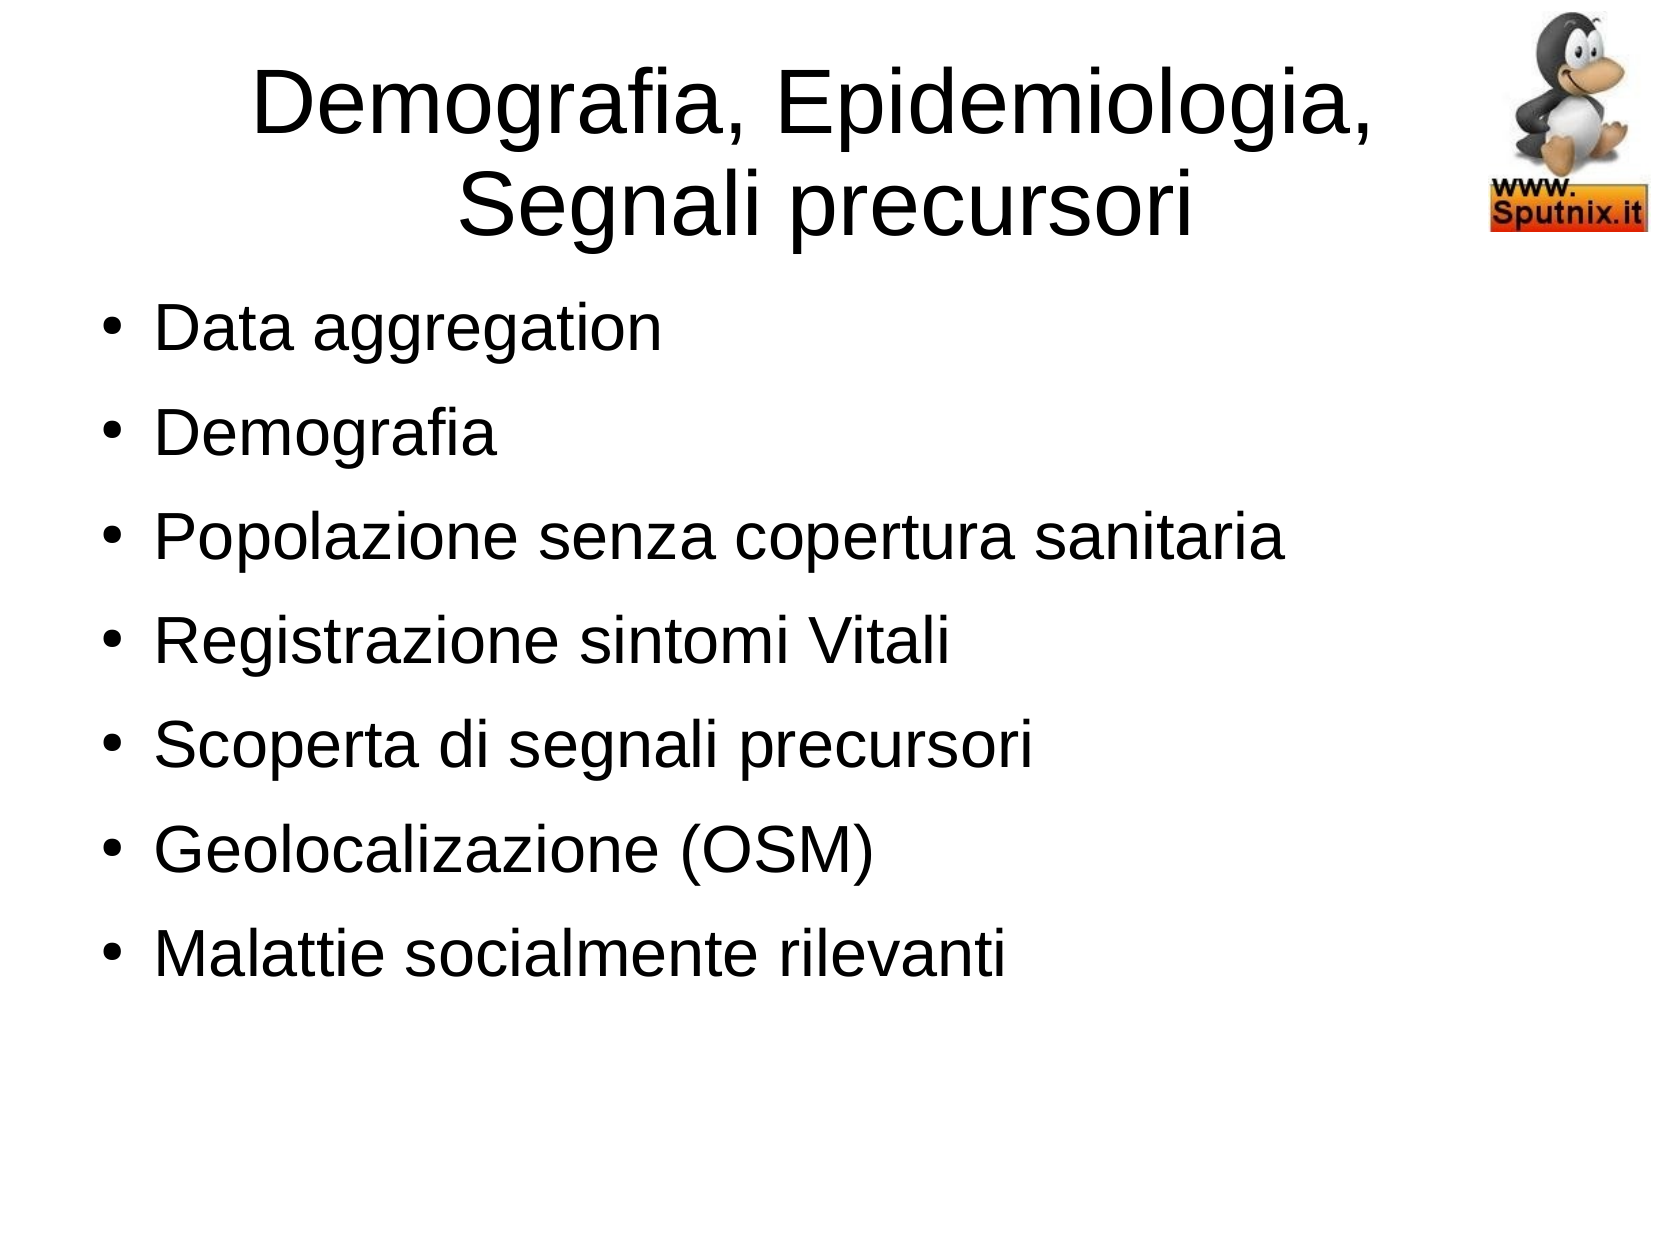

# Demografia, Epidemiologia, Segnali precursori
Data aggregation
Demografia
Popolazione senza copertura sanitaria
Registrazione sintomi Vitali
Scoperta di segnali precursori
Geolocalizazione (OSM)
Malattie socialmente rilevanti